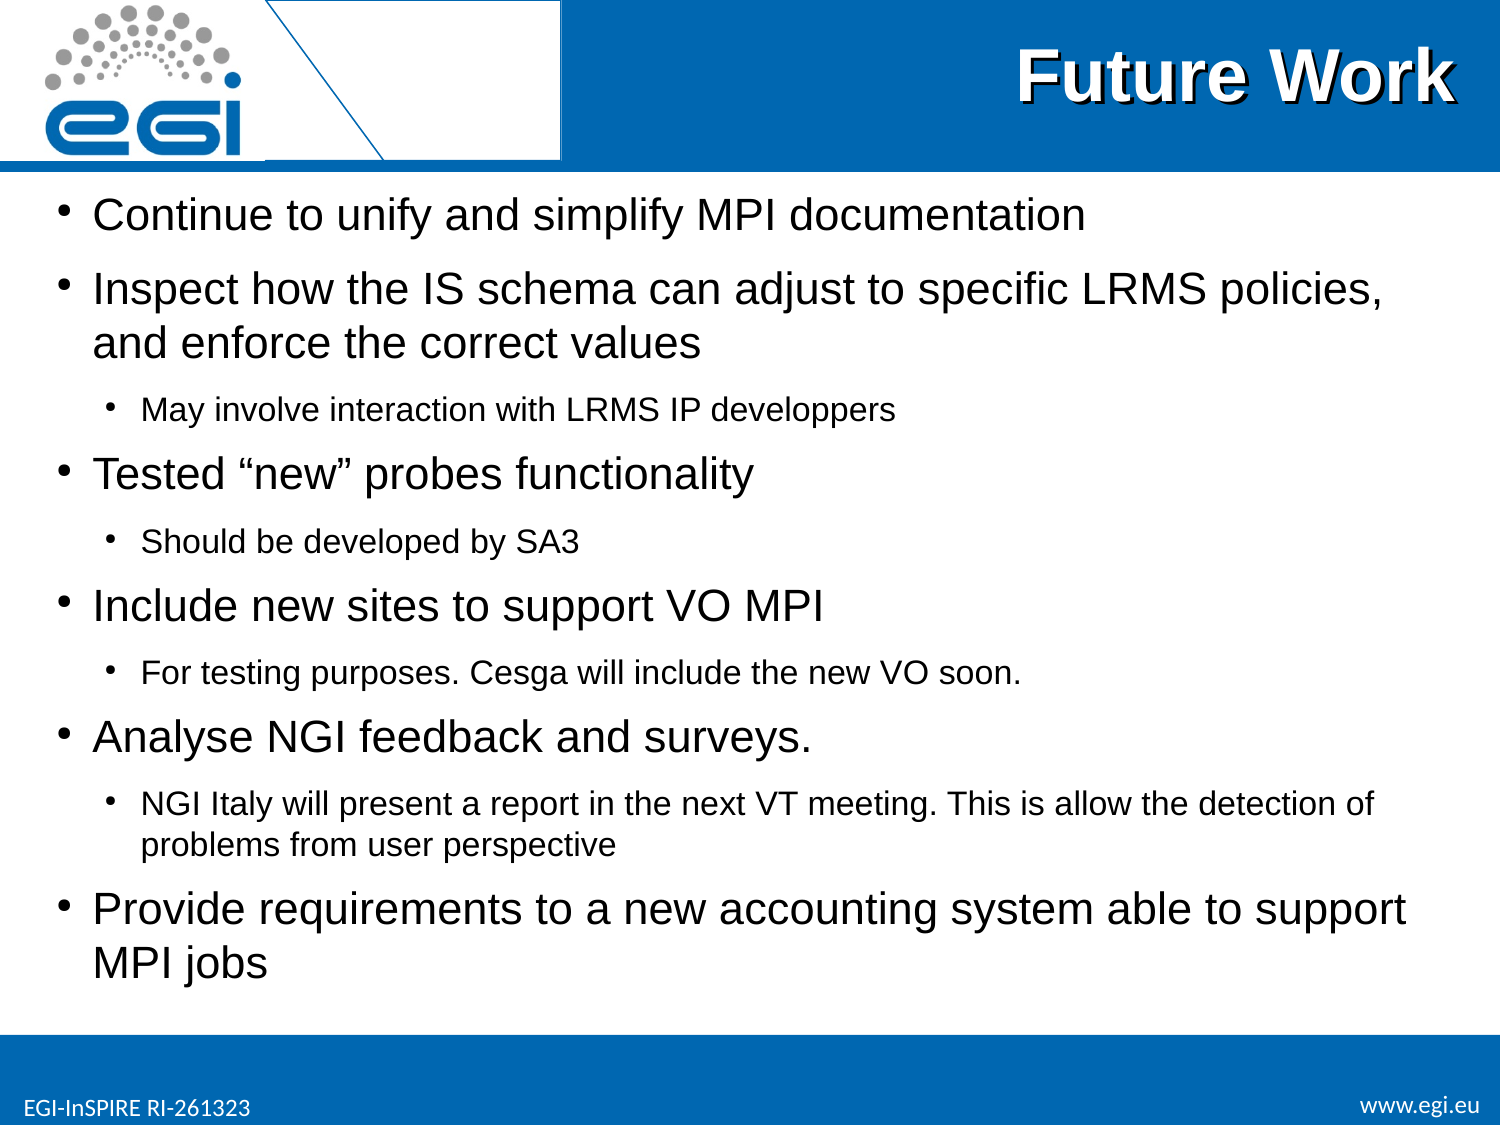

# Future Work
Continue to unify and simplify MPI documentation
Inspect how the IS schema can adjust to specific LRMS policies, and enforce the correct values
May involve interaction with LRMS IP developpers
Tested “new” probes functionality
Should be developed by SA3
Include new sites to support VO MPI
For testing purposes. Cesga will include the new VO soon.
Analyse NGI feedback and surveys.
NGI Italy will present a report in the next VT meeting. This is allow the detection of problems from user perspective
Provide requirements to a new accounting system able to support MPI jobs